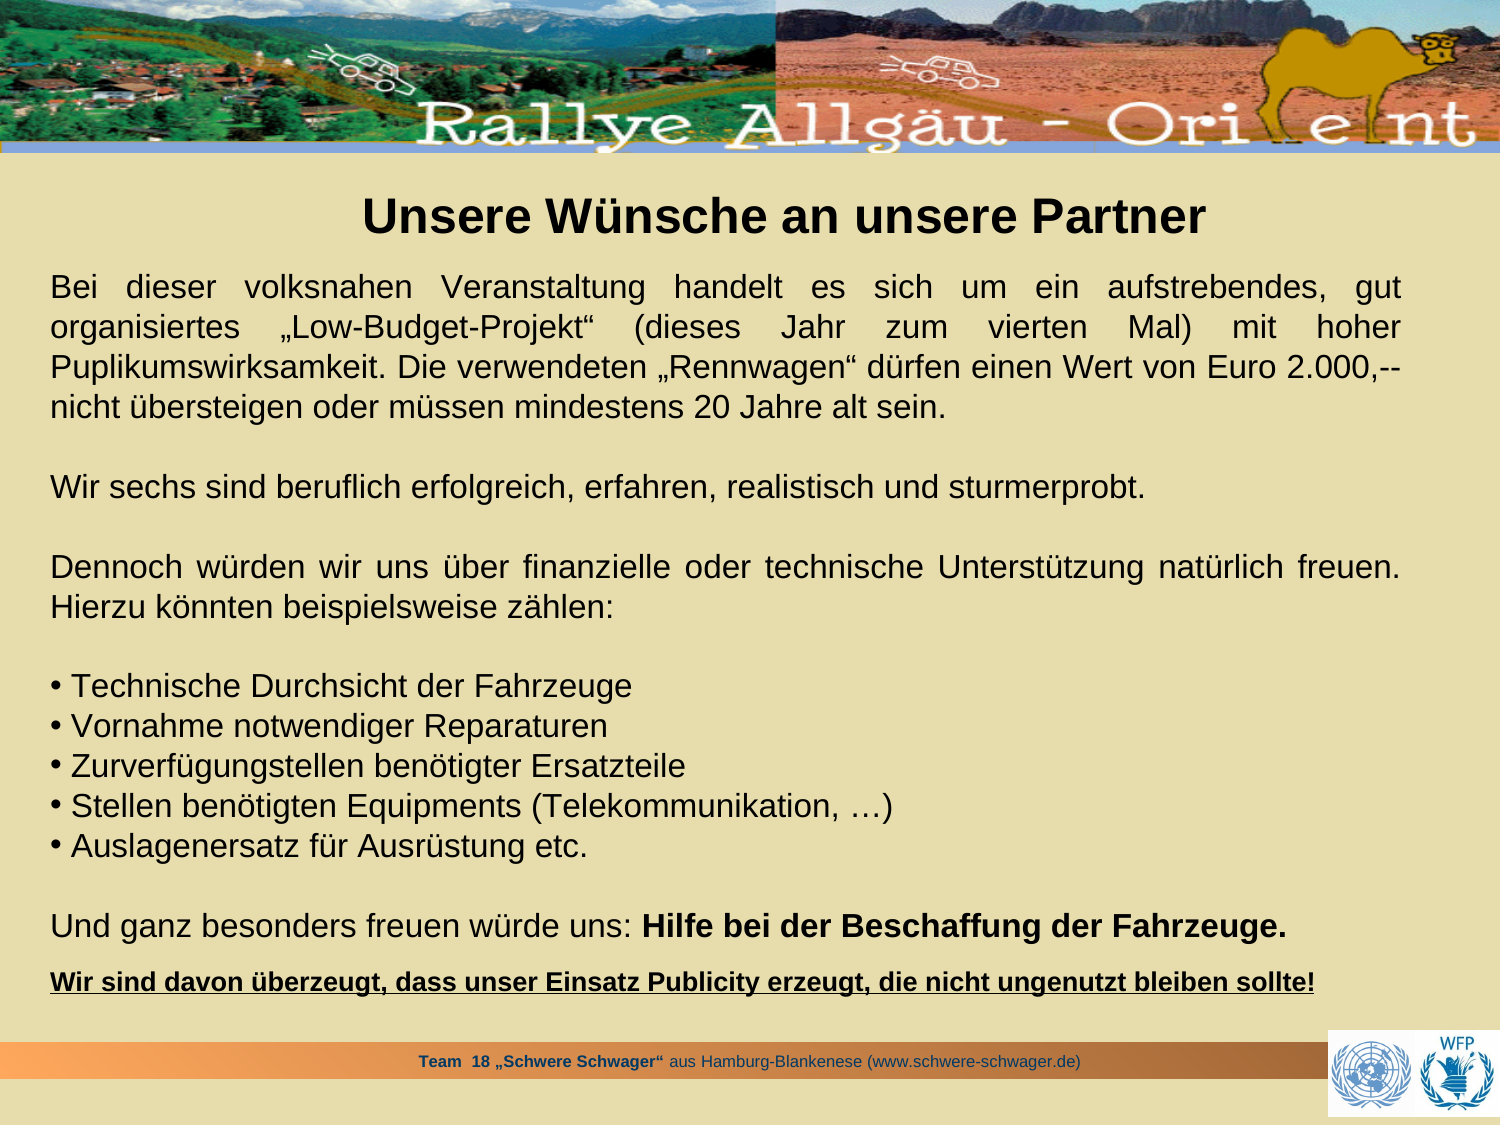

Unsere Wünsche an unsere Partner
Bei dieser volksnahen Veranstaltung handelt es sich um ein aufstrebendes, gut organisiertes „Low-Budget-Projekt“ (dieses Jahr zum vierten Mal) mit hoher Puplikumswirksamkeit. Die verwendeten „Rennwagen“ dürfen einen Wert von Euro 2.000,-- nicht übersteigen oder müssen mindestens 20 Jahre alt sein.
Wir sechs sind beruflich erfolgreich, erfahren, realistisch und sturmerprobt.
Dennoch würden wir uns über finanzielle oder technische Unterstützung natürlich freuen. Hierzu könnten beispielsweise zählen:
 Technische Durchsicht der Fahrzeuge
 Vornahme notwendiger Reparaturen
 Zurverfügungstellen benötigter Ersatzteile
 Stellen benötigten Equipments (Telekommunikation, …)
 Auslagenersatz für Ausrüstung etc.
Und ganz besonders freuen würde uns: Hilfe bei der Beschaffung der Fahrzeuge.
Wir sind davon überzeugt, dass unser Einsatz Publicity erzeugt, die nicht ungenutzt bleiben sollte!